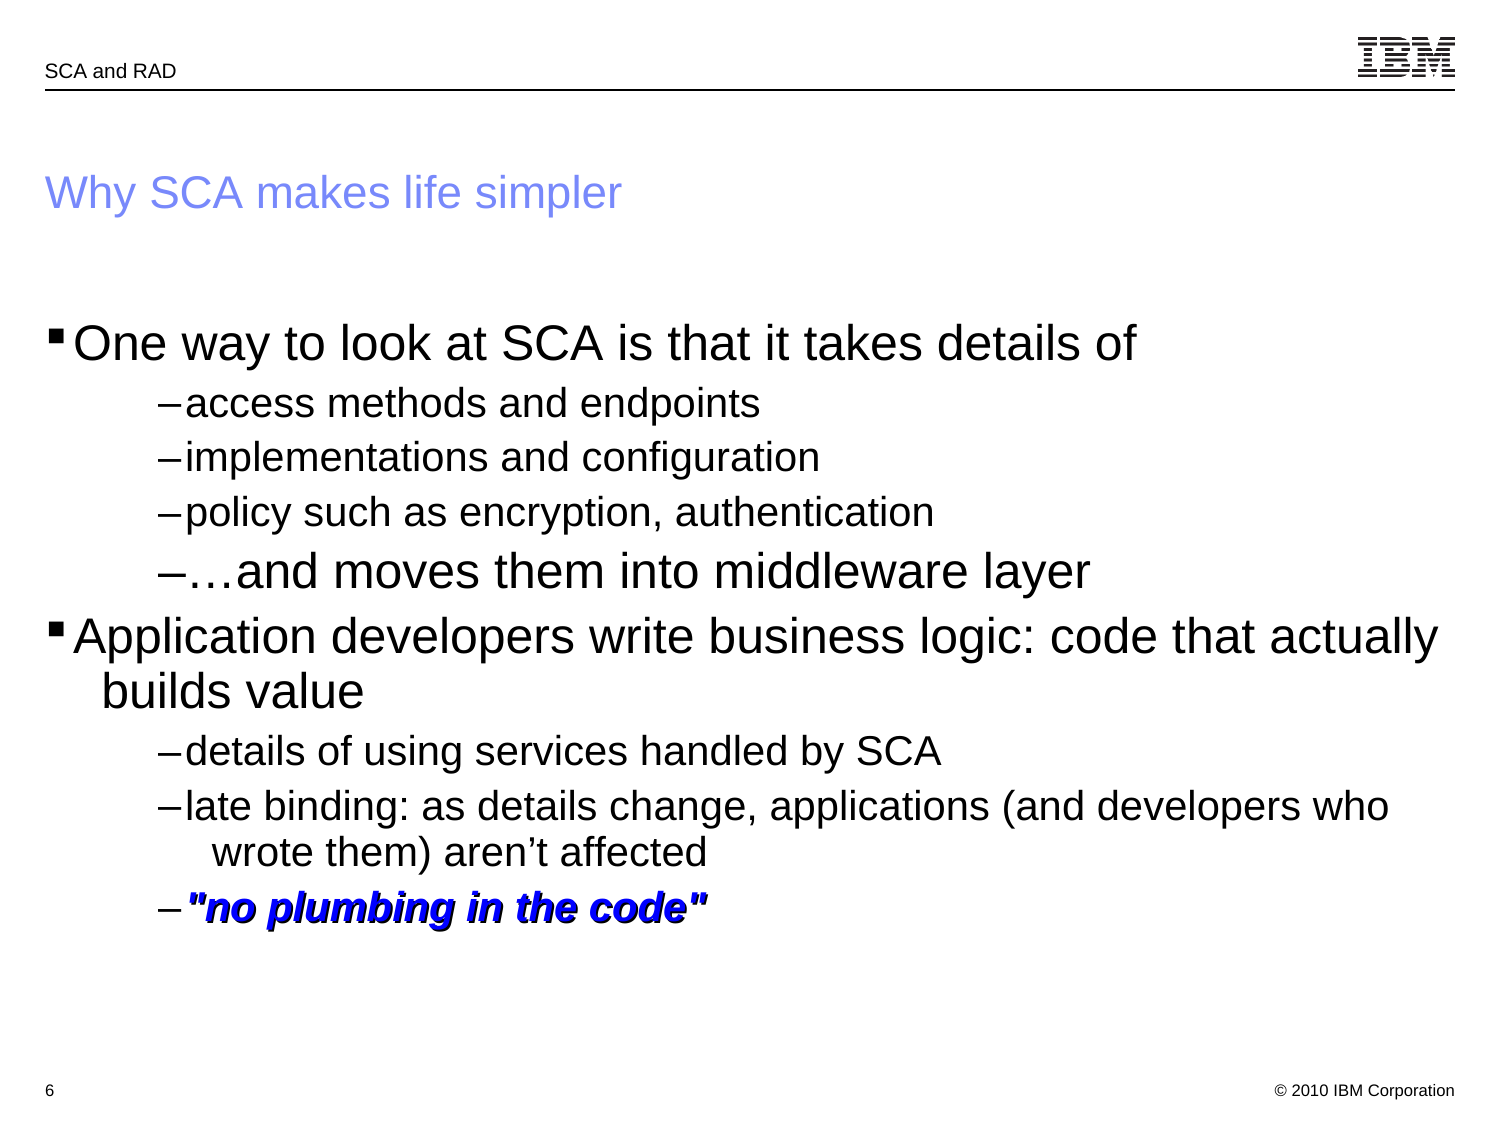

# Why SCA makes life simpler
One way to look at SCA is that it takes details of
access methods and endpoints
implementations and configuration
policy such as encryption, authentication
…and moves them into middleware layer
Application developers write business logic: code that actually builds value
details of using services handled by SCA
late binding: as details change, applications (and developers who wrote them) aren’t affected
"no plumbing in the code"
6